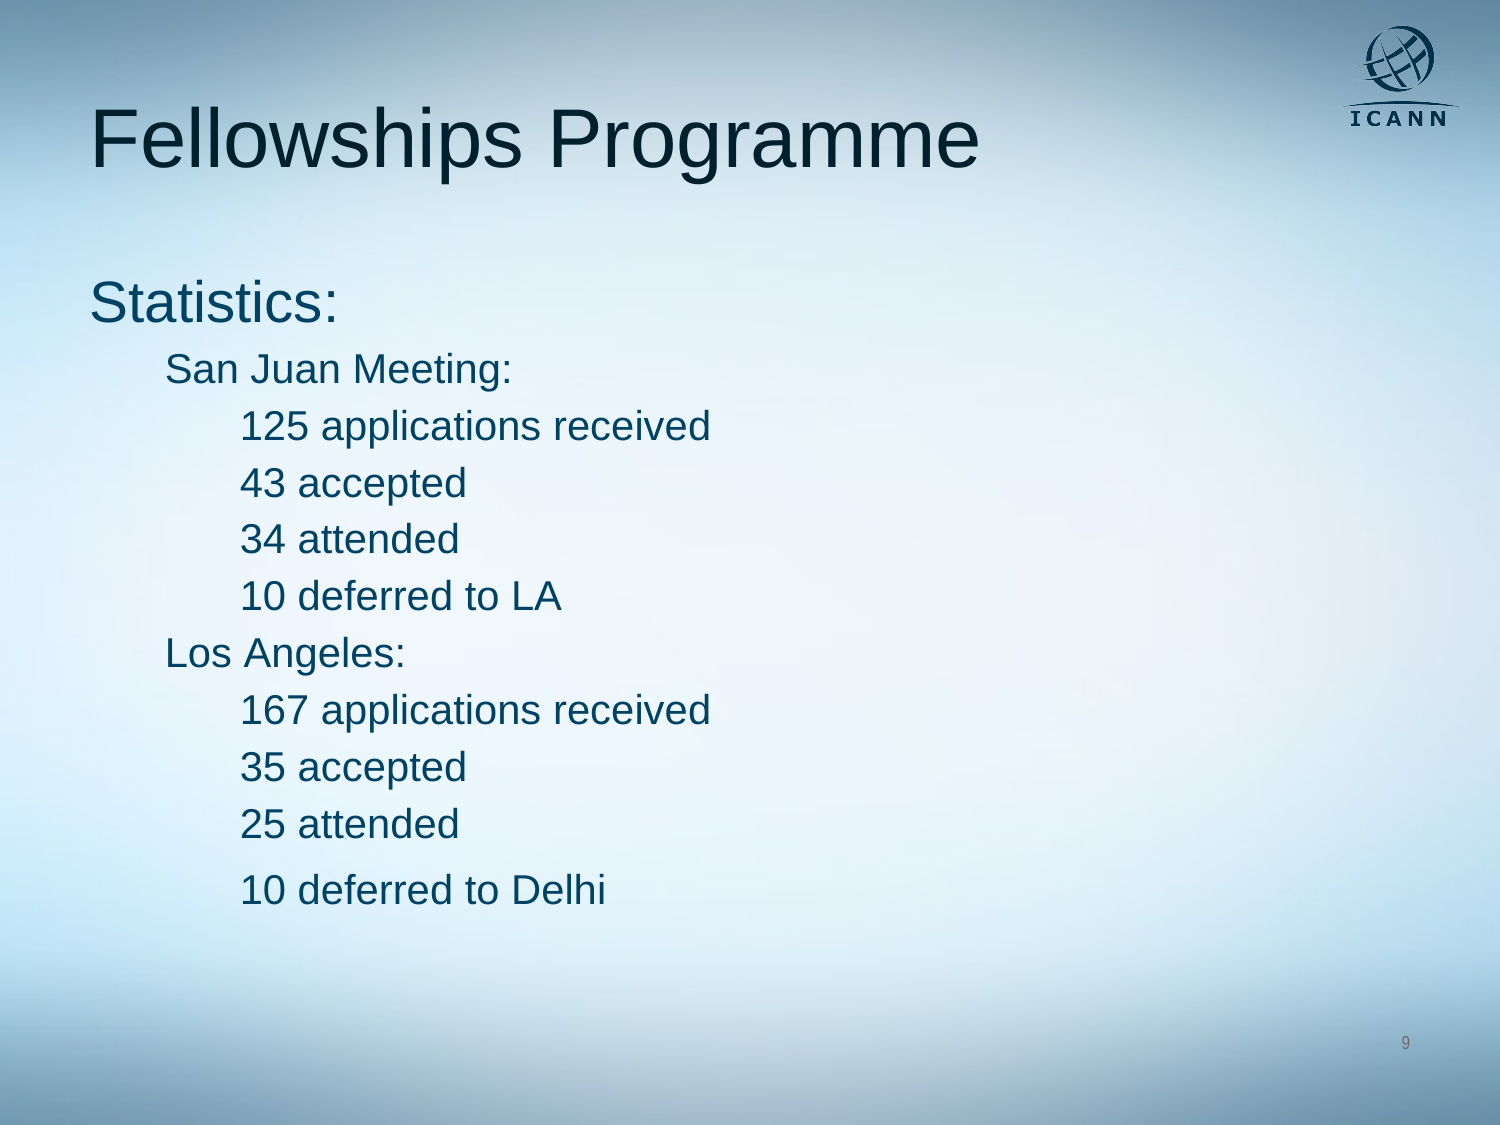

# Fellowships Programme
Statistics:
San Juan Meeting:
125 applications received
43 accepted
34 attended
10 deferred to LA
Los Angeles:
167 applications received
35 accepted
25 attended
10 deferred to Delhi
9